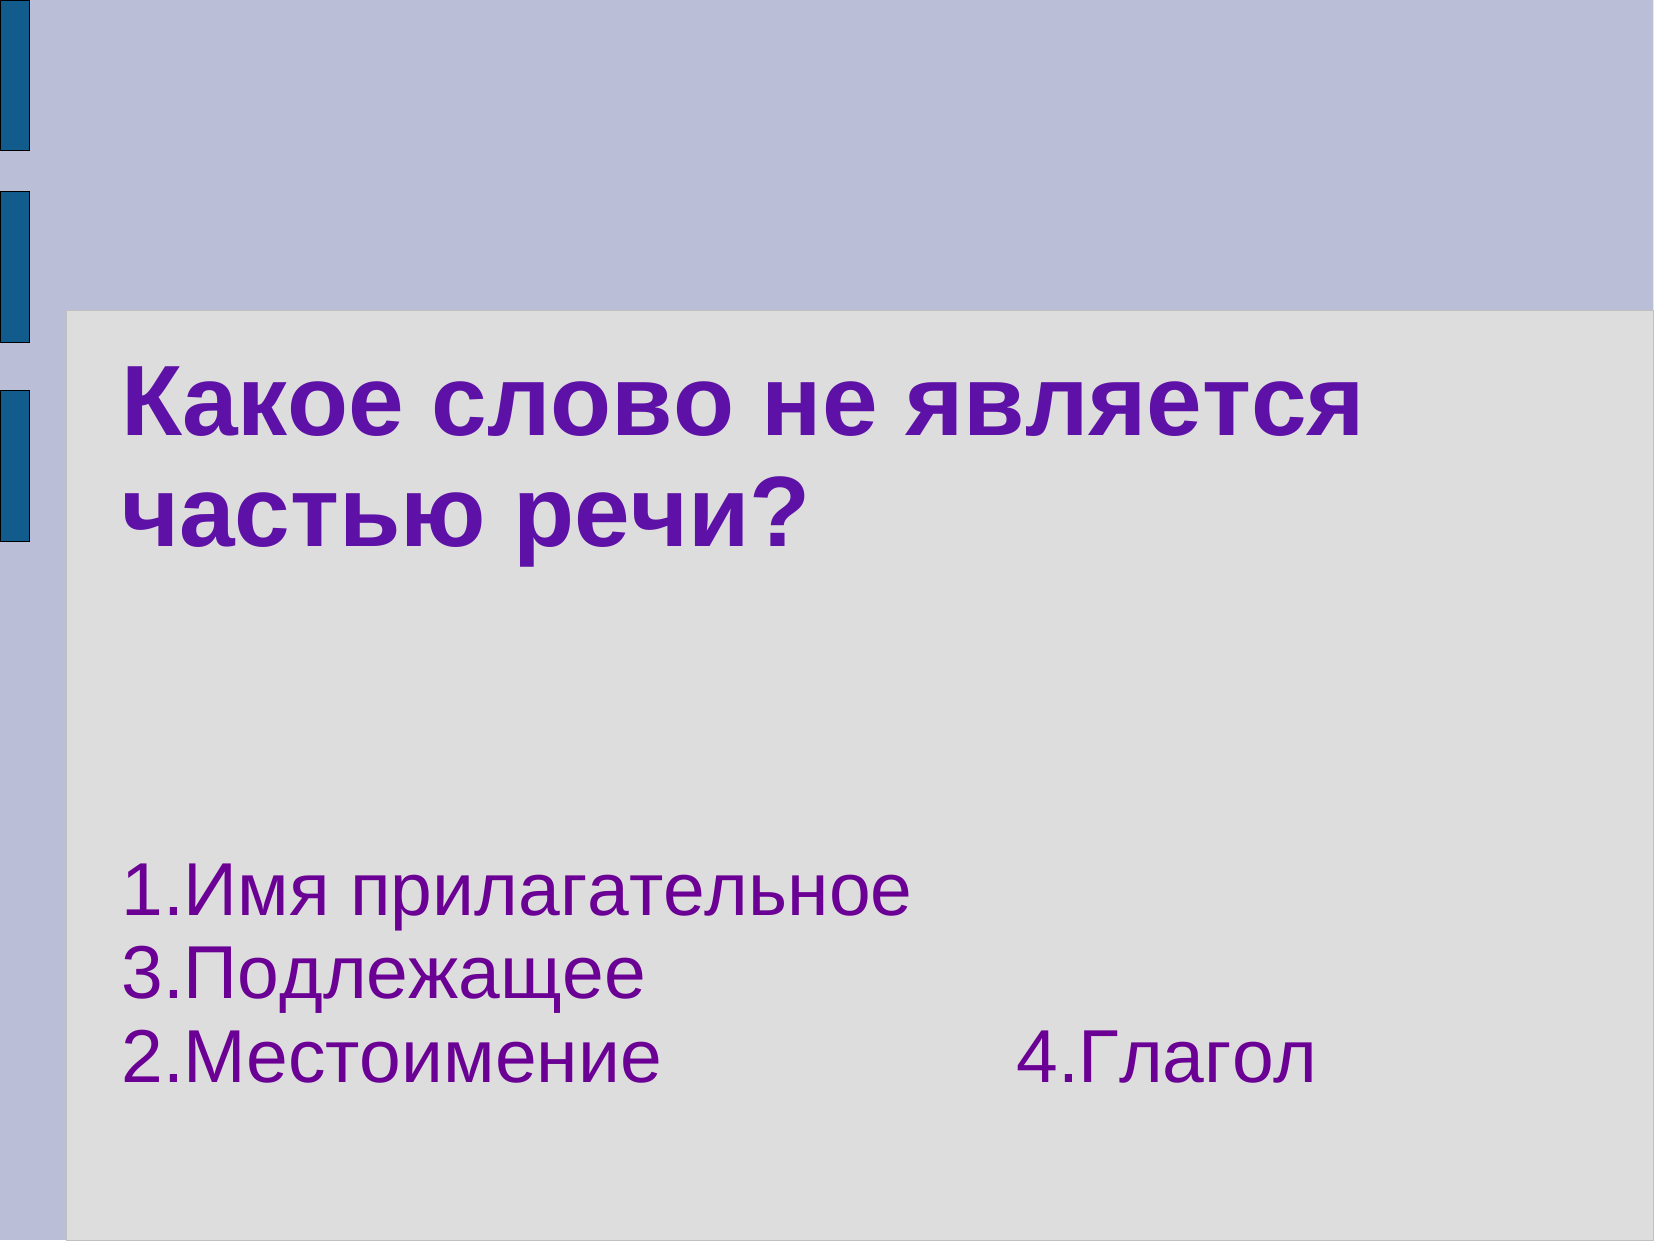

#
Какое слово не является частью речи?
1.Имя прилагательное 		3.Подлежащее
2.Местоимение				 4.Глагол